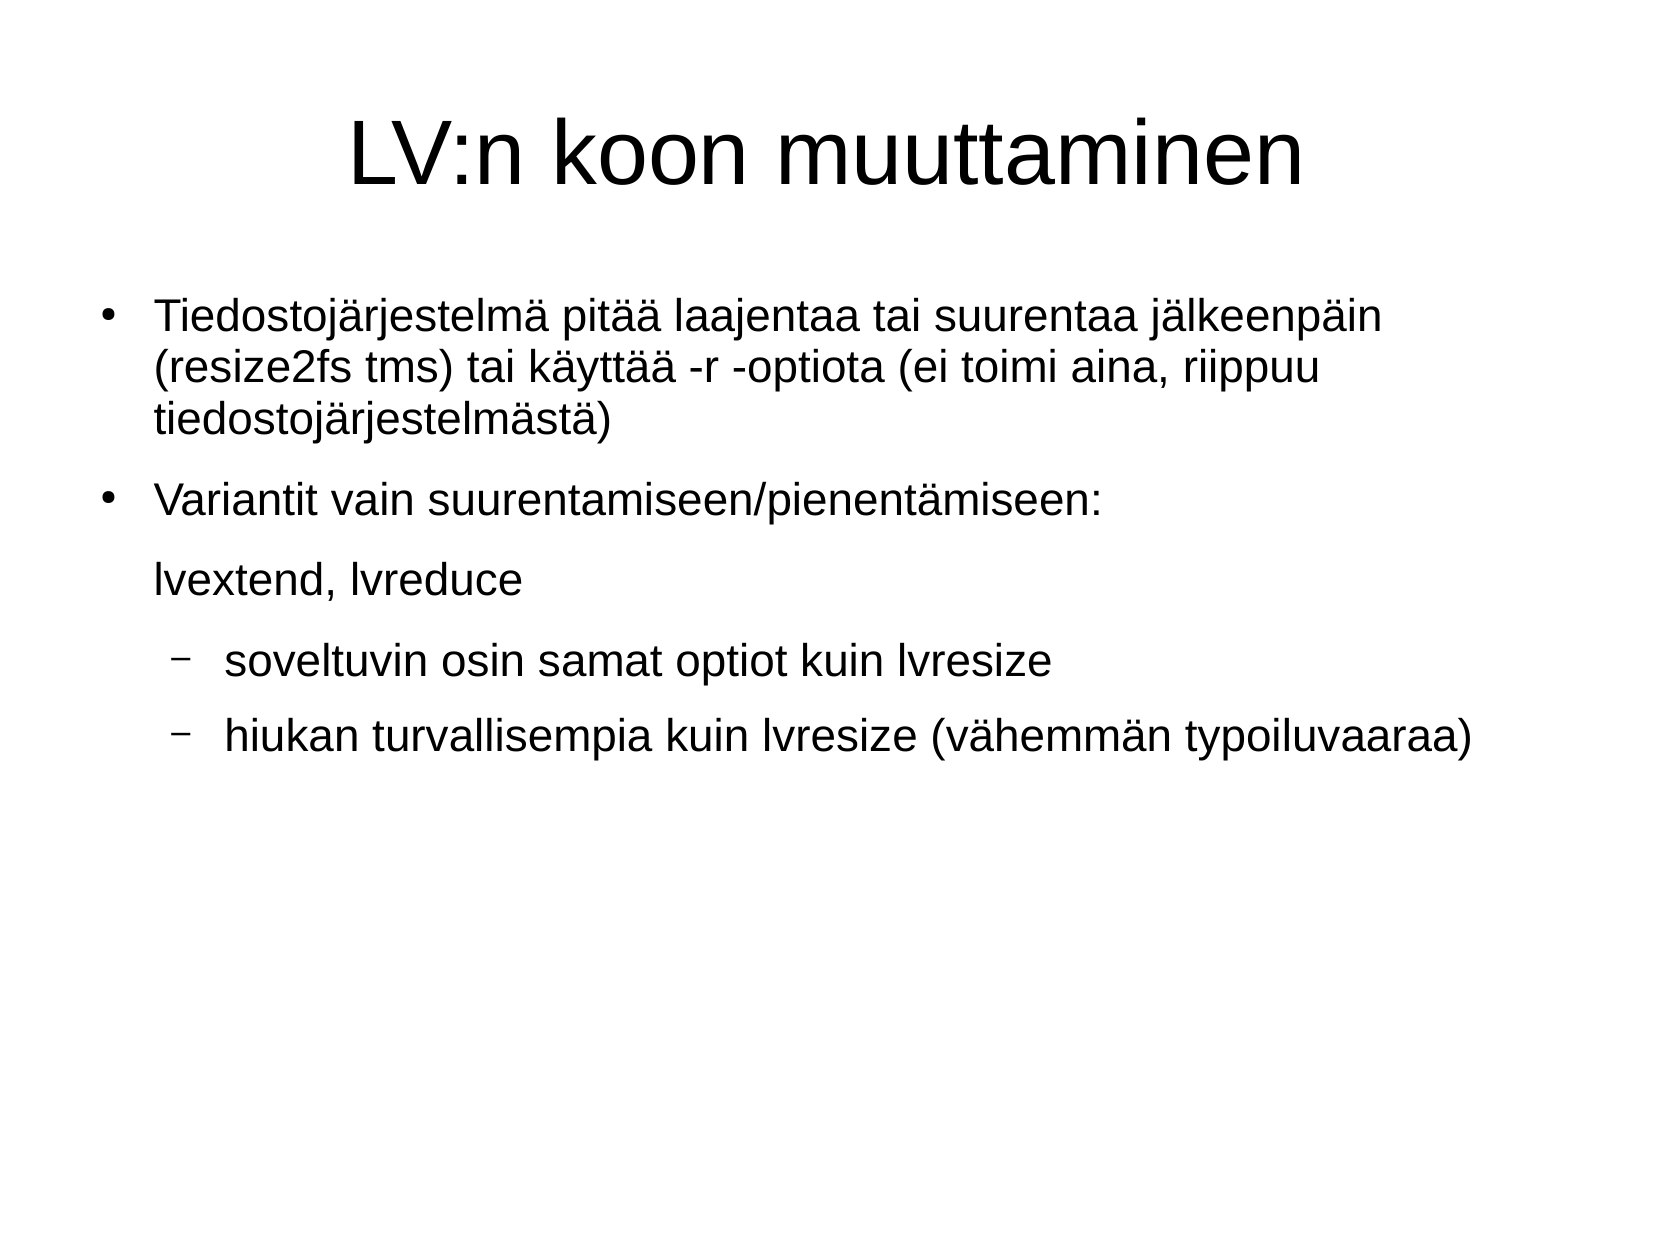

# LV:n koon muuttaminen
Tiedostojärjestelmä pitää laajentaa tai suurentaa jälkeenpäin (resize2fs tms) tai käyttää -r -optiota (ei toimi aina, riippuu tiedostojärjestelmästä)
Variantit vain suurentamiseen/pienentämiseen:
lvextend, lvreduce
soveltuvin osin samat optiot kuin lvresize
hiukan turvallisempia kuin lvresize (vähemmän typoiluvaaraa)